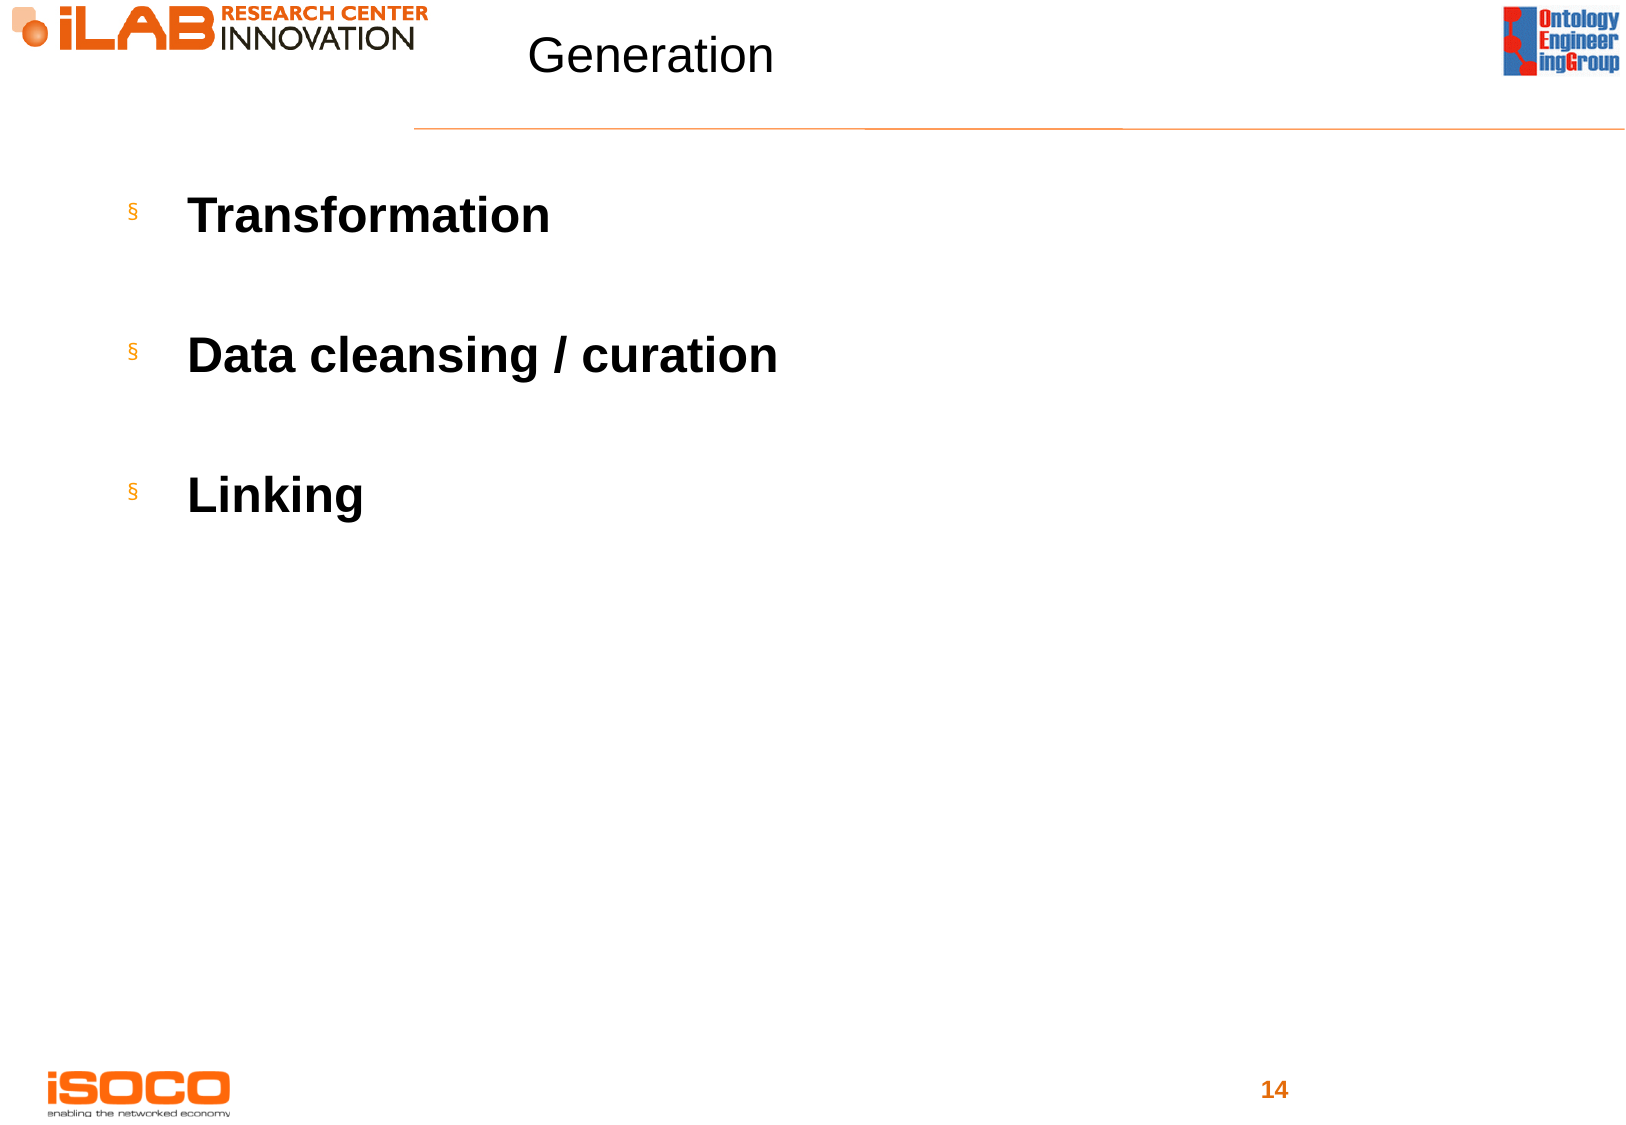

# Generation
Transformation
Data cleansing / curation
Linking